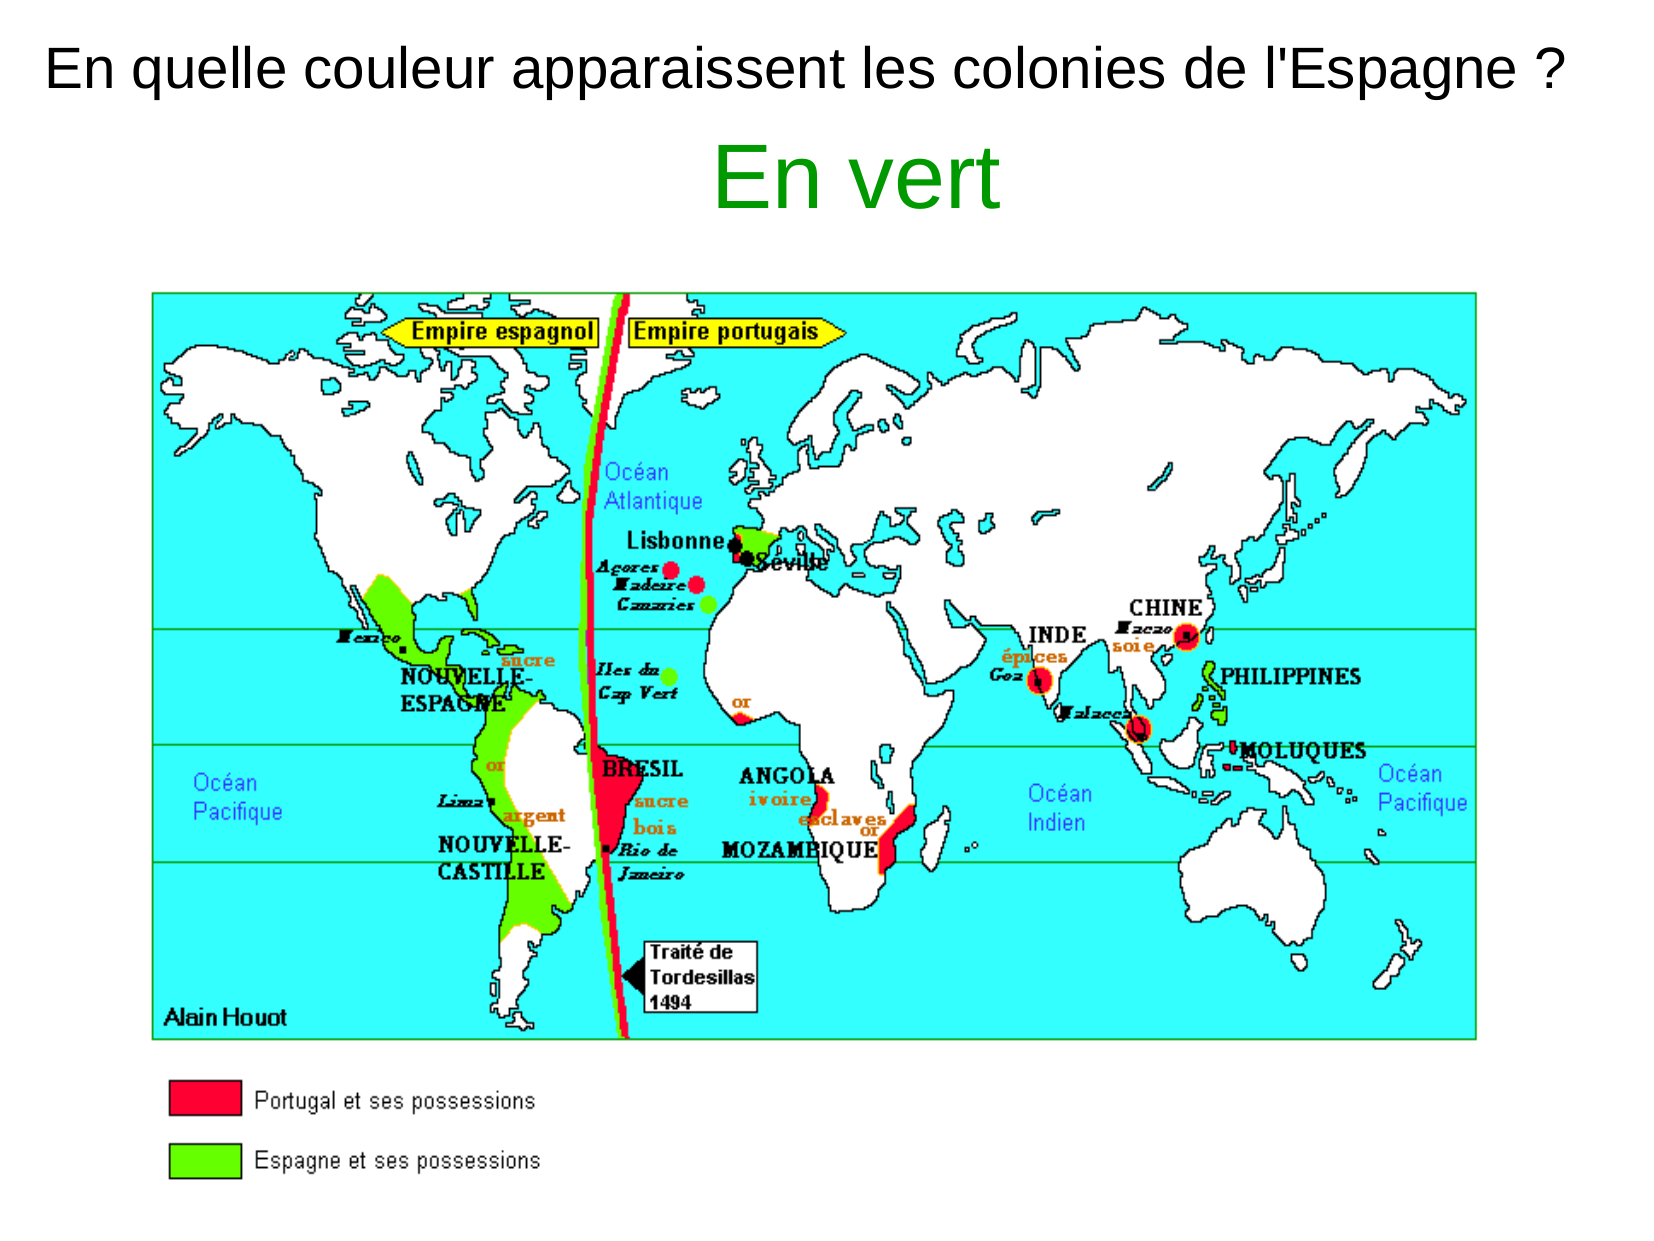

En quelle couleur apparaissent les colonies de l'Espagne ?
En vert